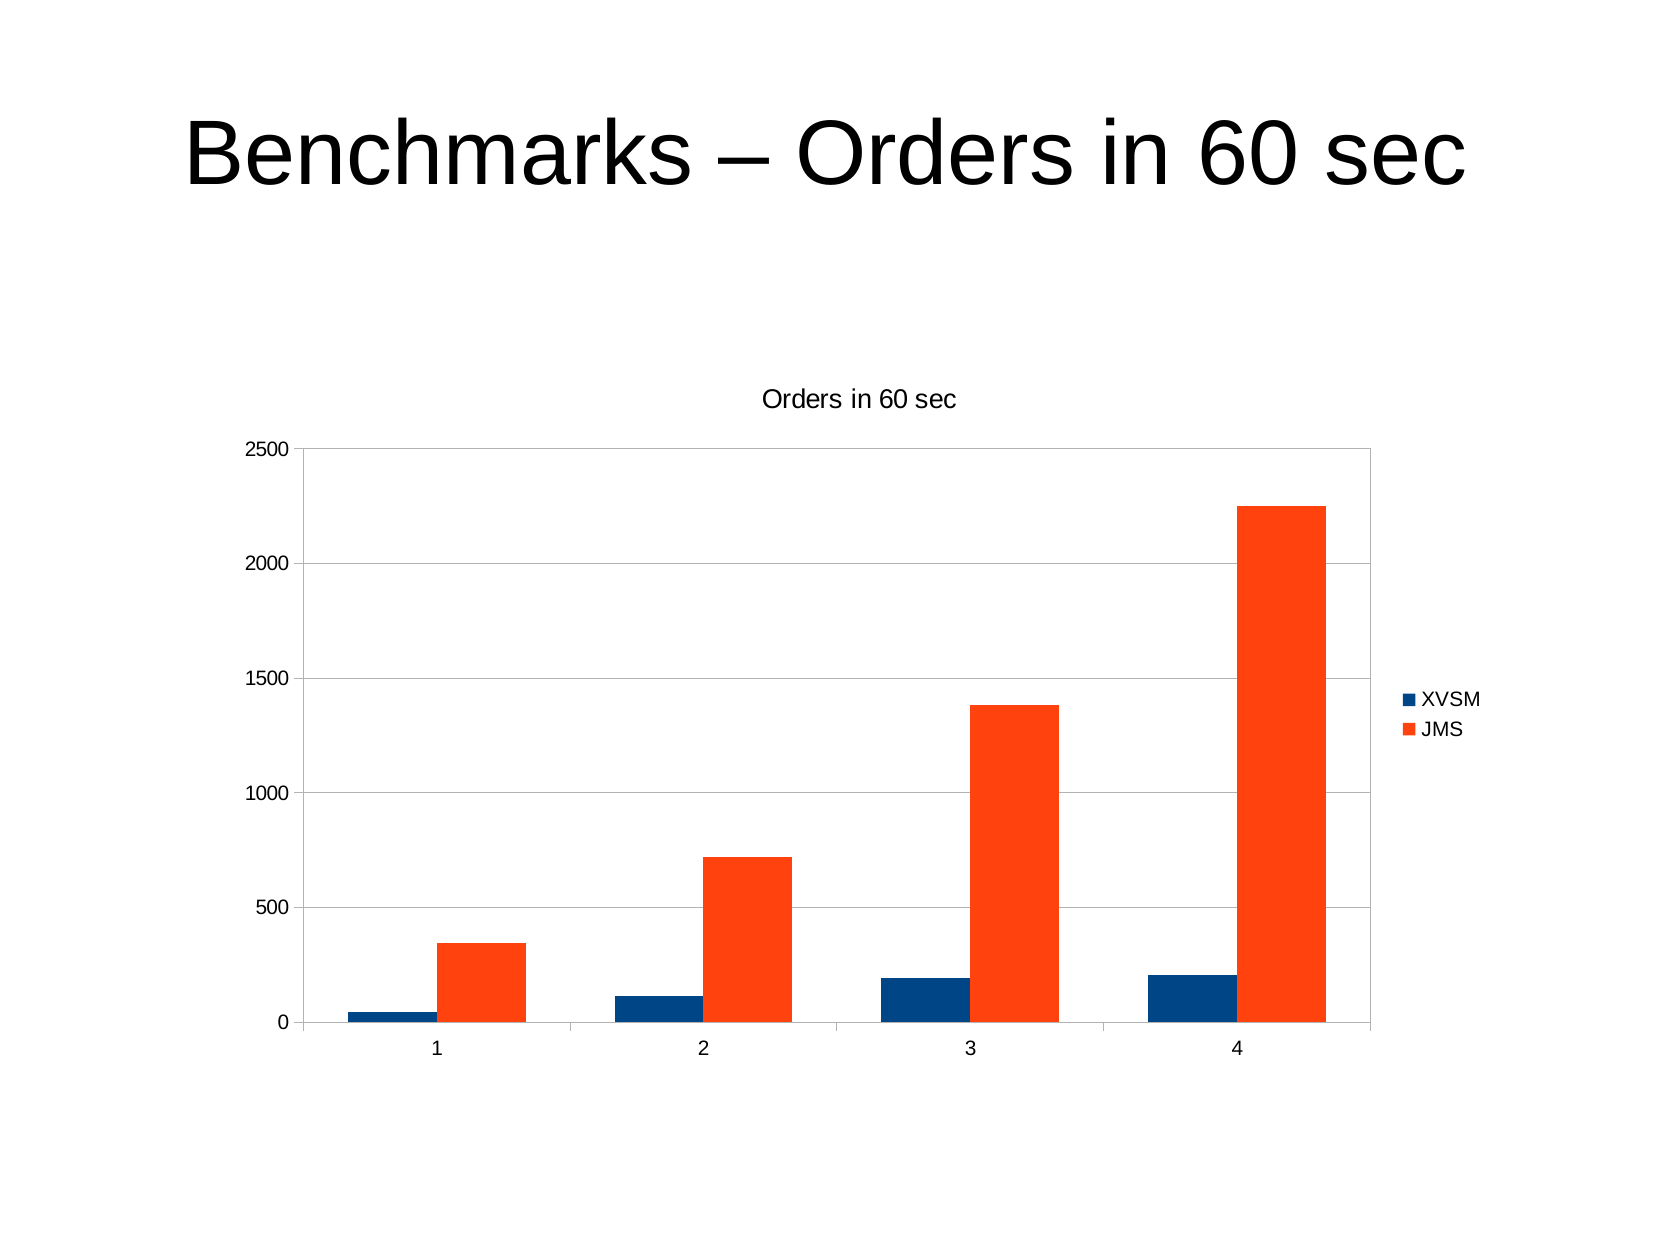

# Benchmarks – Orders in 60 sec
### Chart: Orders in 60 sec
| Category | XVSM | JMS |
|---|---|---|
| 1 | 42.0 | 346.0 |
| 2 | 112.0 | 720.0 |
| 3 | 192.0 | 1384.0 |
| 4 | 207.0 | 2250.0 |